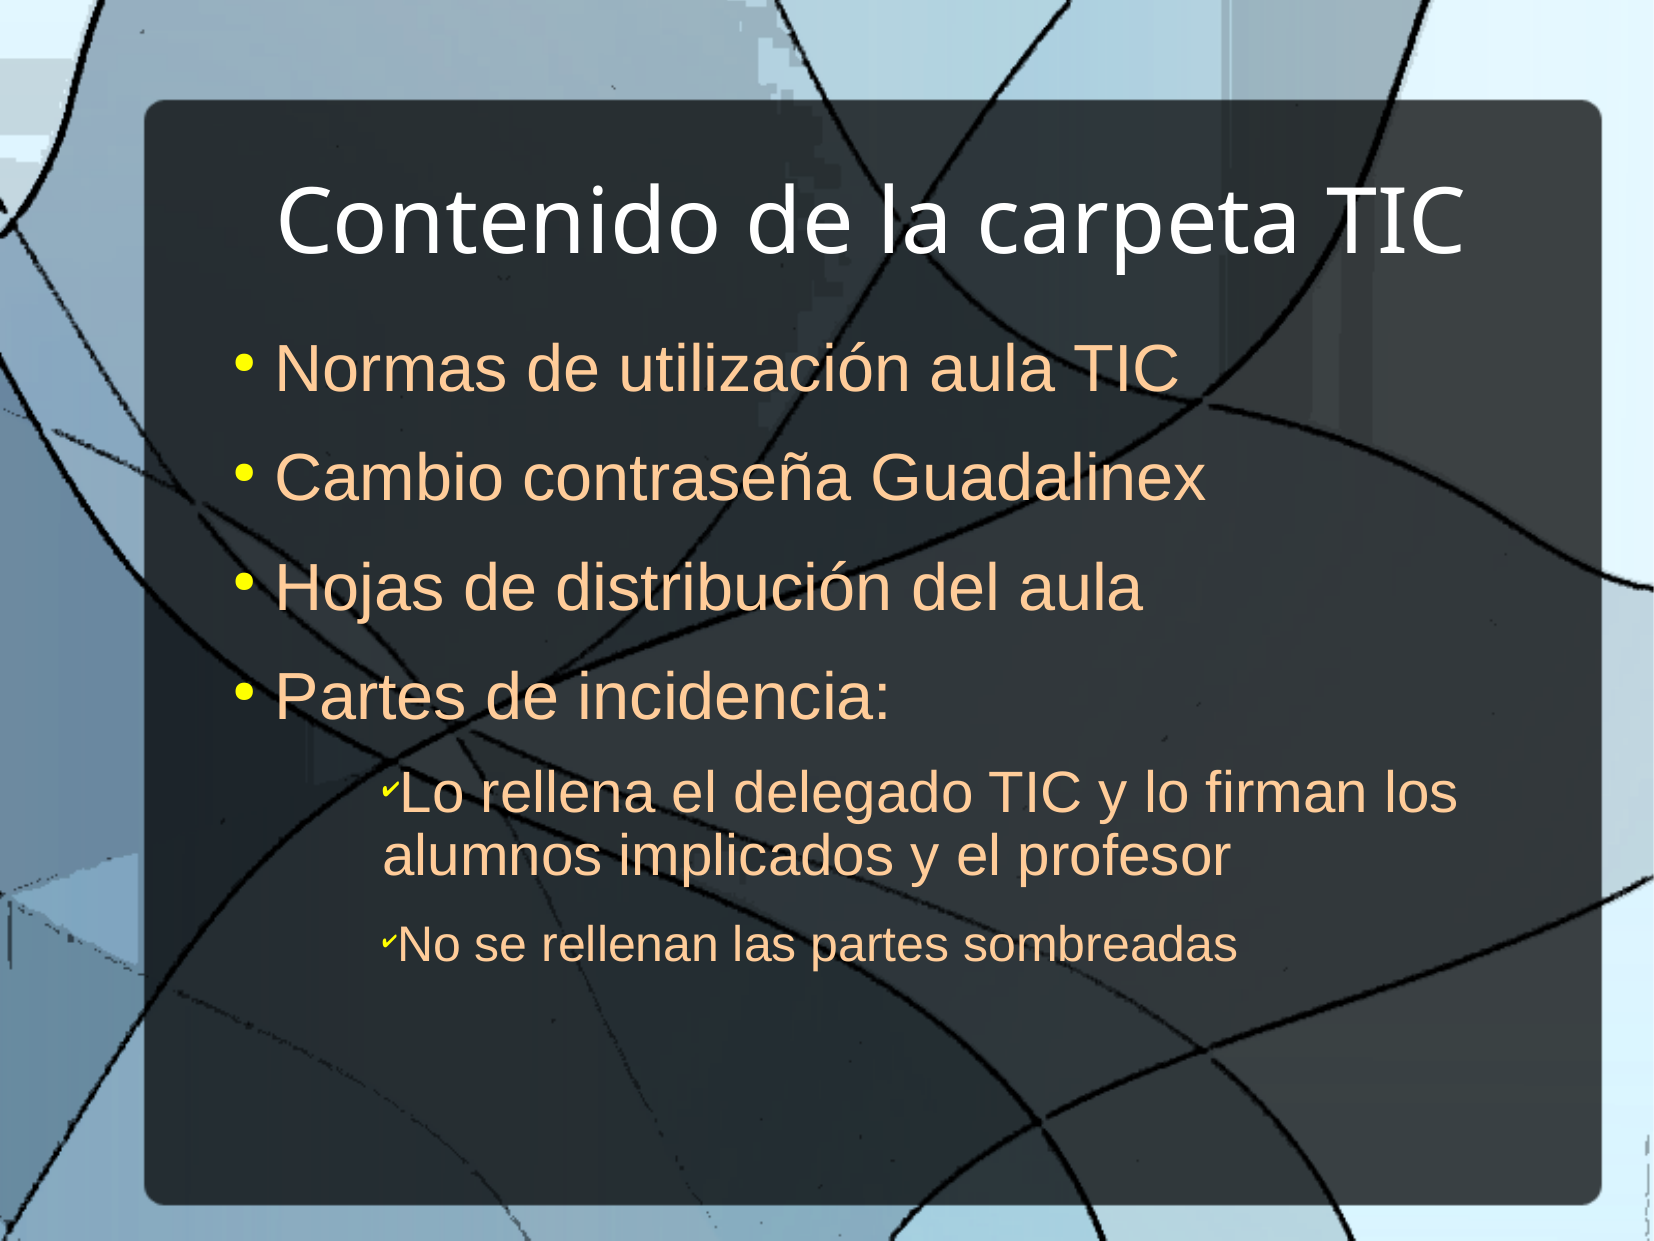

# Contenido de la carpeta TIC
 Normas de utilización aula TIC
 Cambio contraseña Guadalinex
 Hojas de distribución del aula
 Partes de incidencia:
Lo rellena el delegado TIC y lo firman los alumnos implicados y el profesor
No se rellenan las partes sombreadas